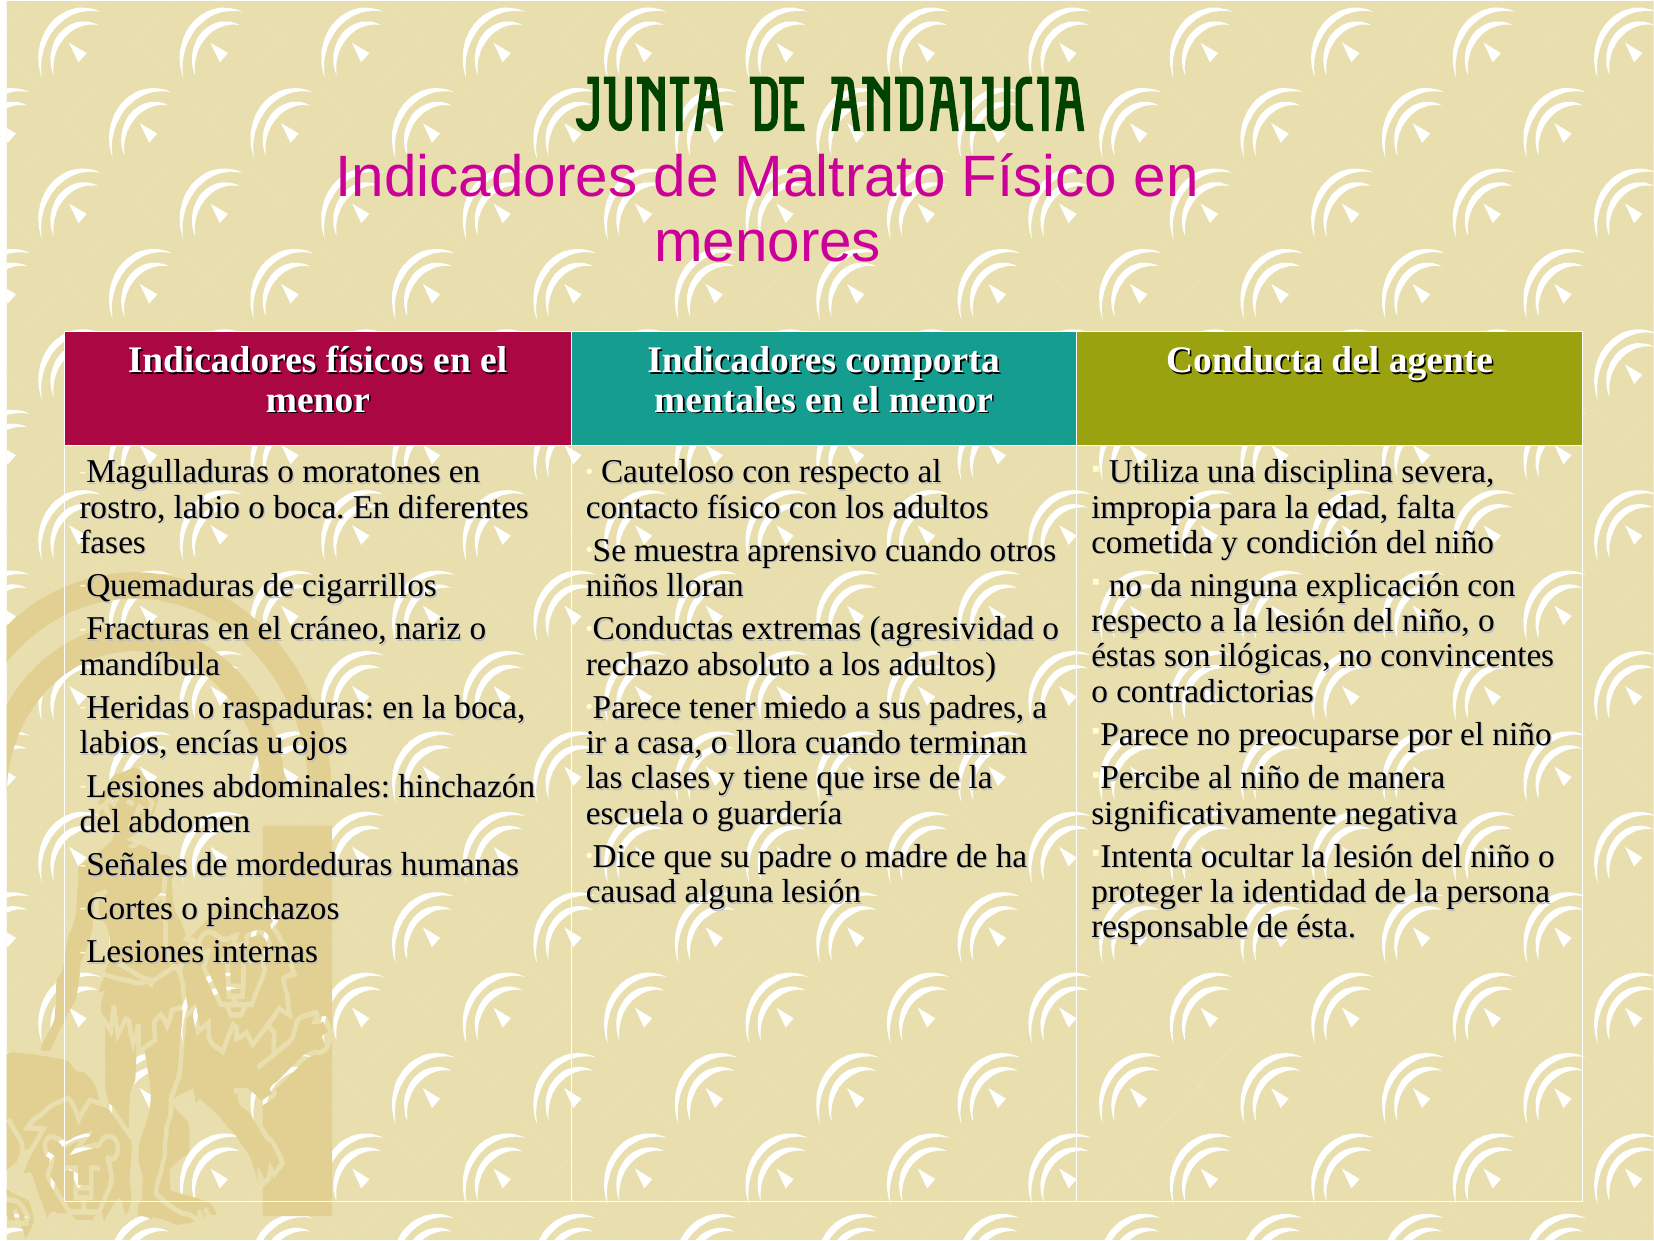

Indicadores de Maltrato Físico en menores
#
| Indicadores físicos en el menor | Indicadores comporta mentales en el menor | Conducta del agente |
| --- | --- | --- |
| Magulladuras o moratones en rostro, labio o boca. En diferentes fases Quemaduras de cigarrillos Fracturas en el cráneo, nariz o mandíbula Heridas o raspaduras: en la boca, labios, encías u ojos Lesiones abdominales: hinchazón del abdomen Señales de mordeduras humanas Cortes o pinchazos Lesiones internas | Cauteloso con respecto al contacto físico con los adultos Se muestra aprensivo cuando otros niños lloran Conductas extremas (agresividad o rechazo absoluto a los adultos) Parece tener miedo a sus padres, a ir a casa, o llora cuando terminan las clases y tiene que irse de la escuela o guardería Dice que su padre o madre de ha causad alguna lesión | Utiliza una disciplina severa, impropia para la edad, falta cometida y condición del niño no da ninguna explicación con respecto a la lesión del niño, o éstas son ilógicas, no convincentes o contradictorias Parece no preocuparse por el niño Percibe al niño de manera significativamente negativa Intenta ocultar la lesión del niño o proteger la identidad de la persona responsable de ésta. |